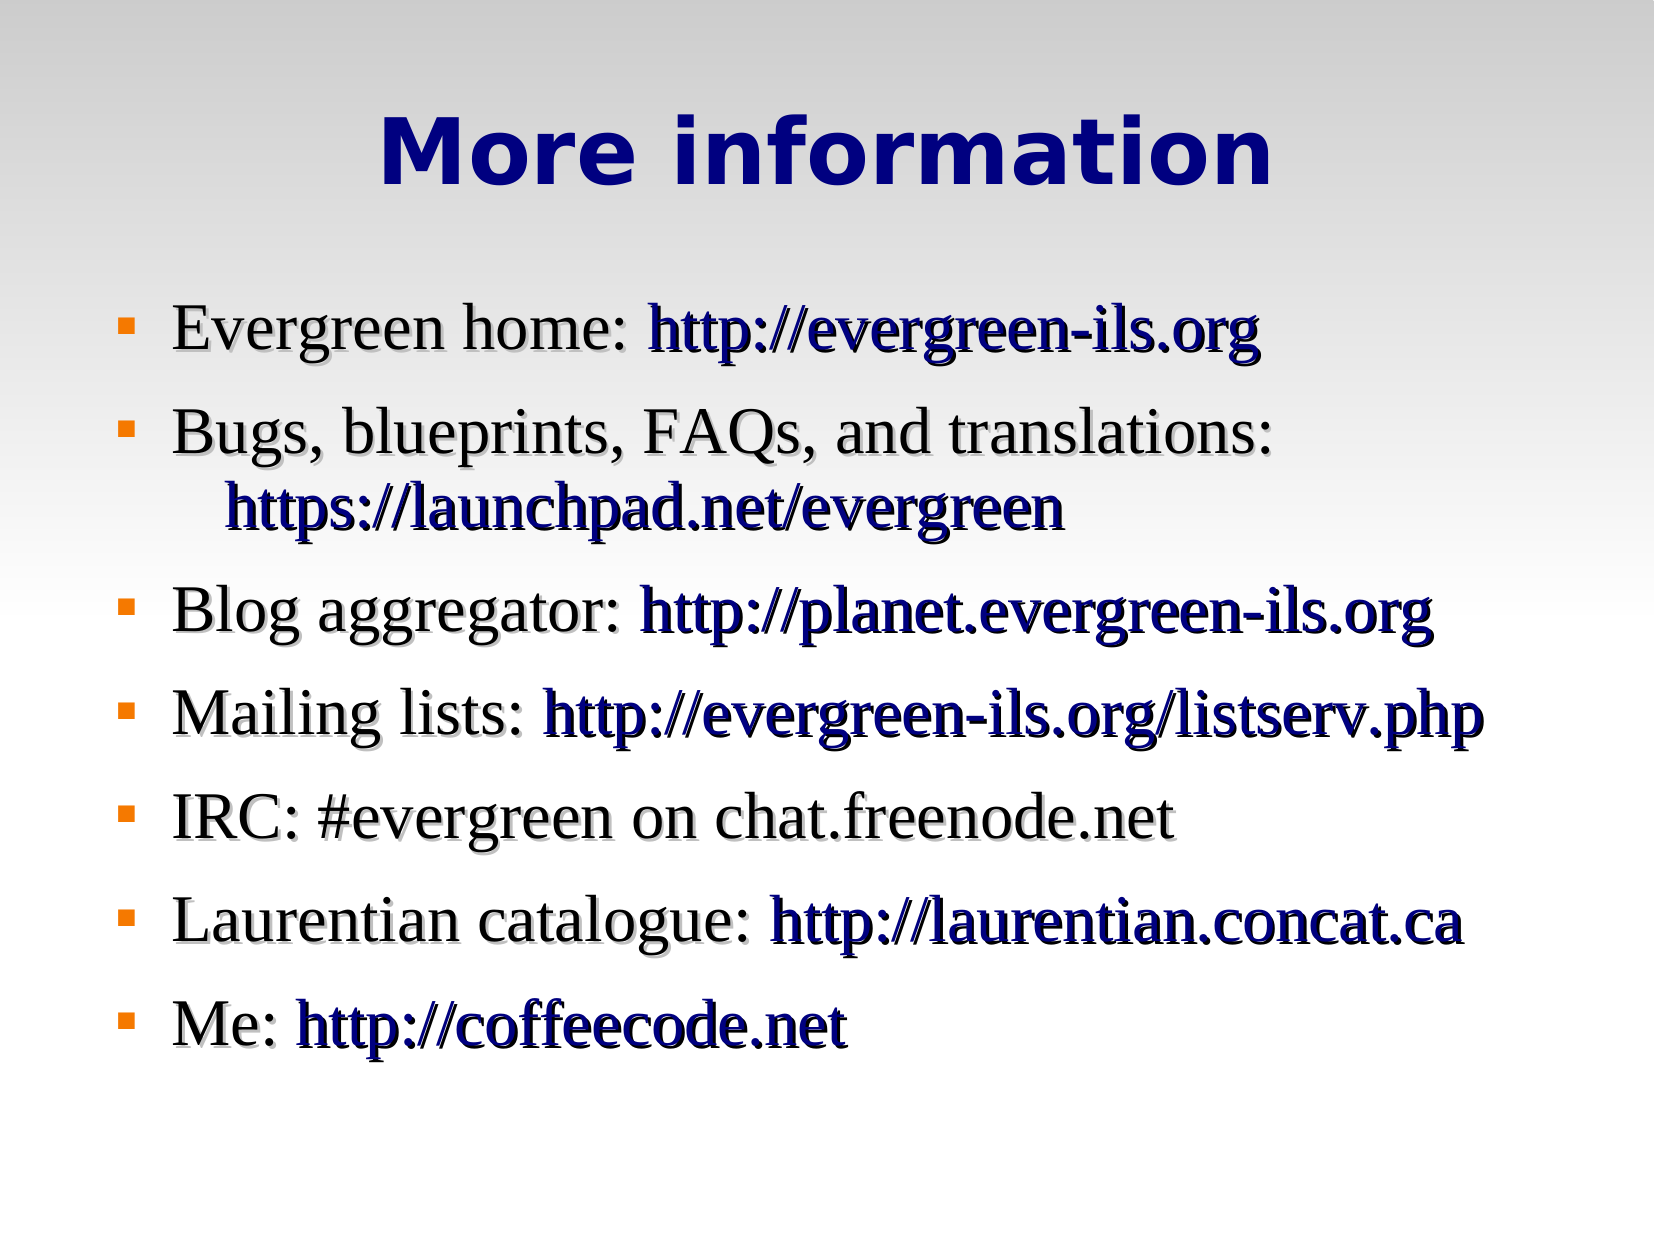

# More information
Evergreen home: http://evergreen-ils.org
Bugs, blueprints, FAQs, and translations: https://launchpad.net/evergreen
Blog aggregator: http://planet.evergreen-ils.org
Mailing lists: http://evergreen-ils.org/listserv.php
IRC: #evergreen on chat.freenode.net
Laurentian catalogue: http://laurentian.concat.ca
Me: http://coffeecode.net